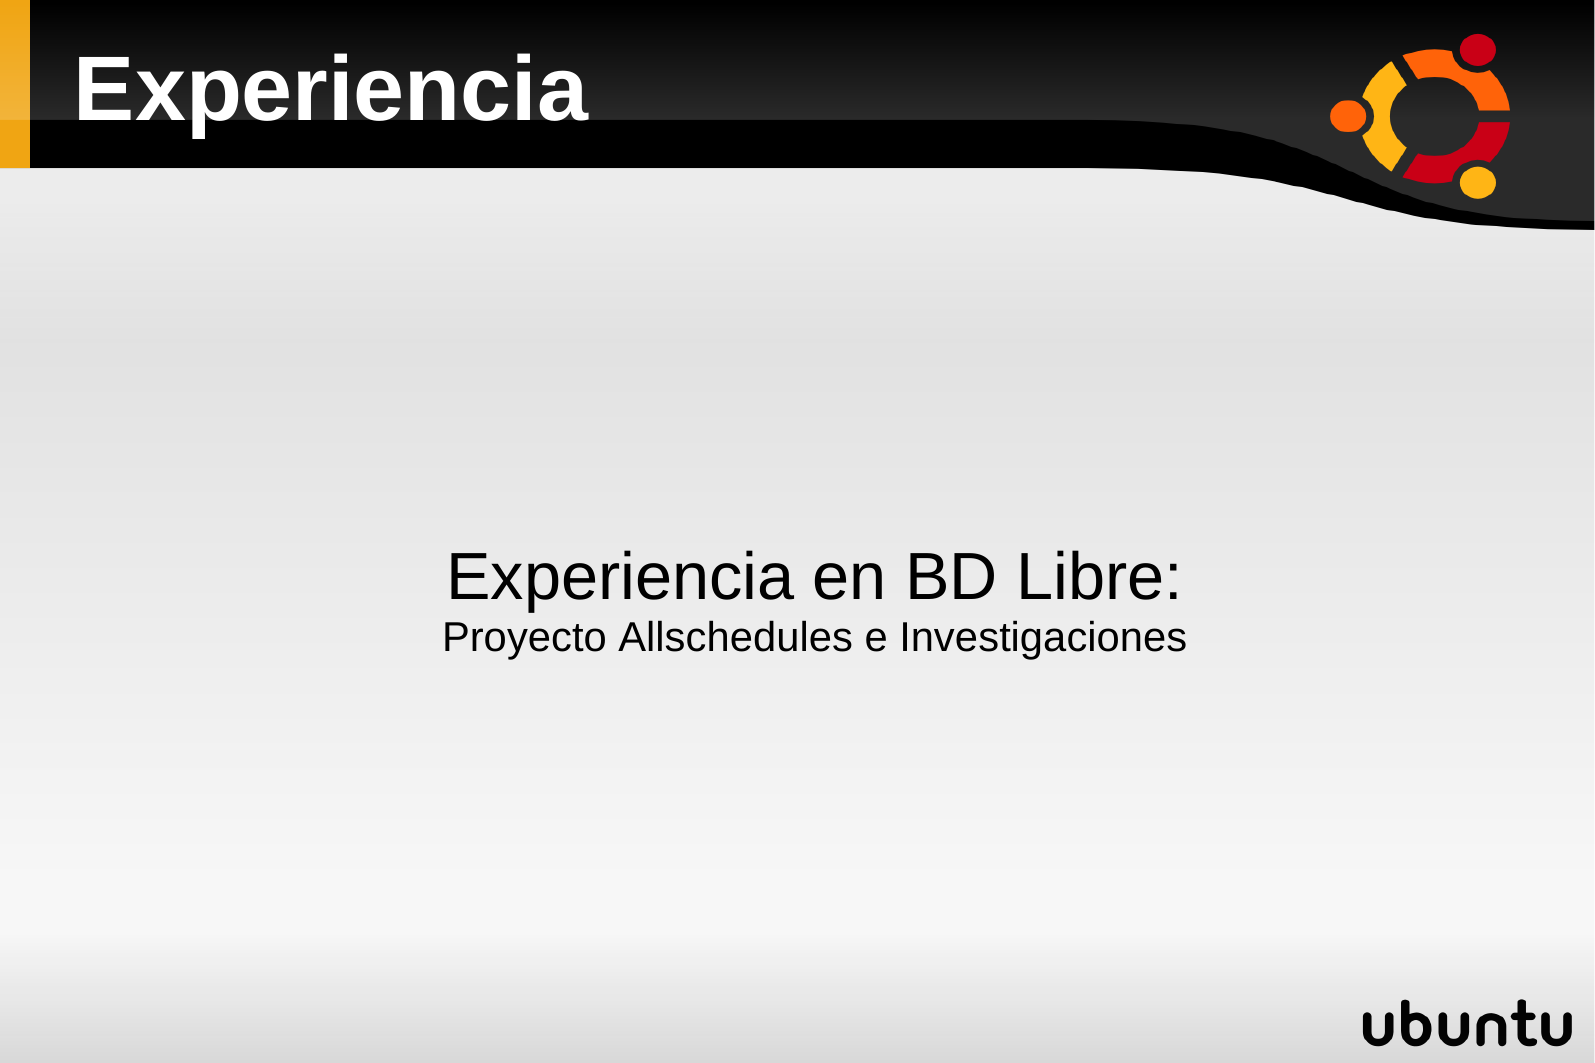

# Experiencia
Experiencia en BD Libre:
Proyecto Allschedules e Investigaciones